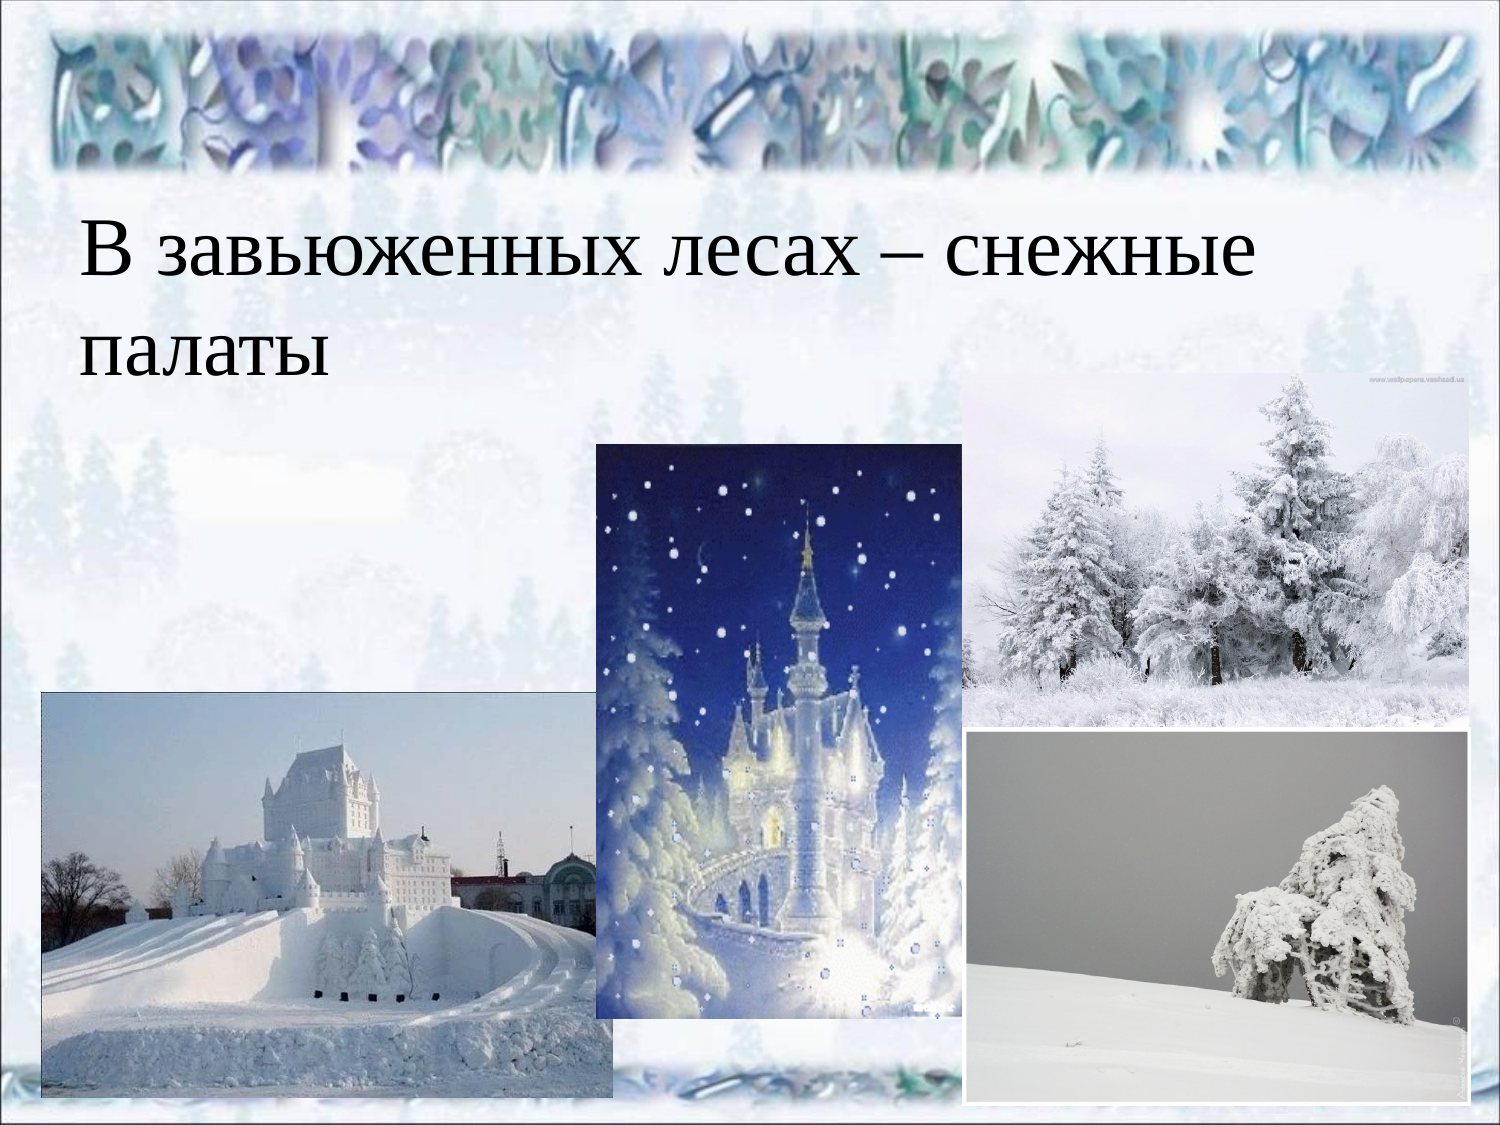

#
В завьюженных лесах – снежные палаты